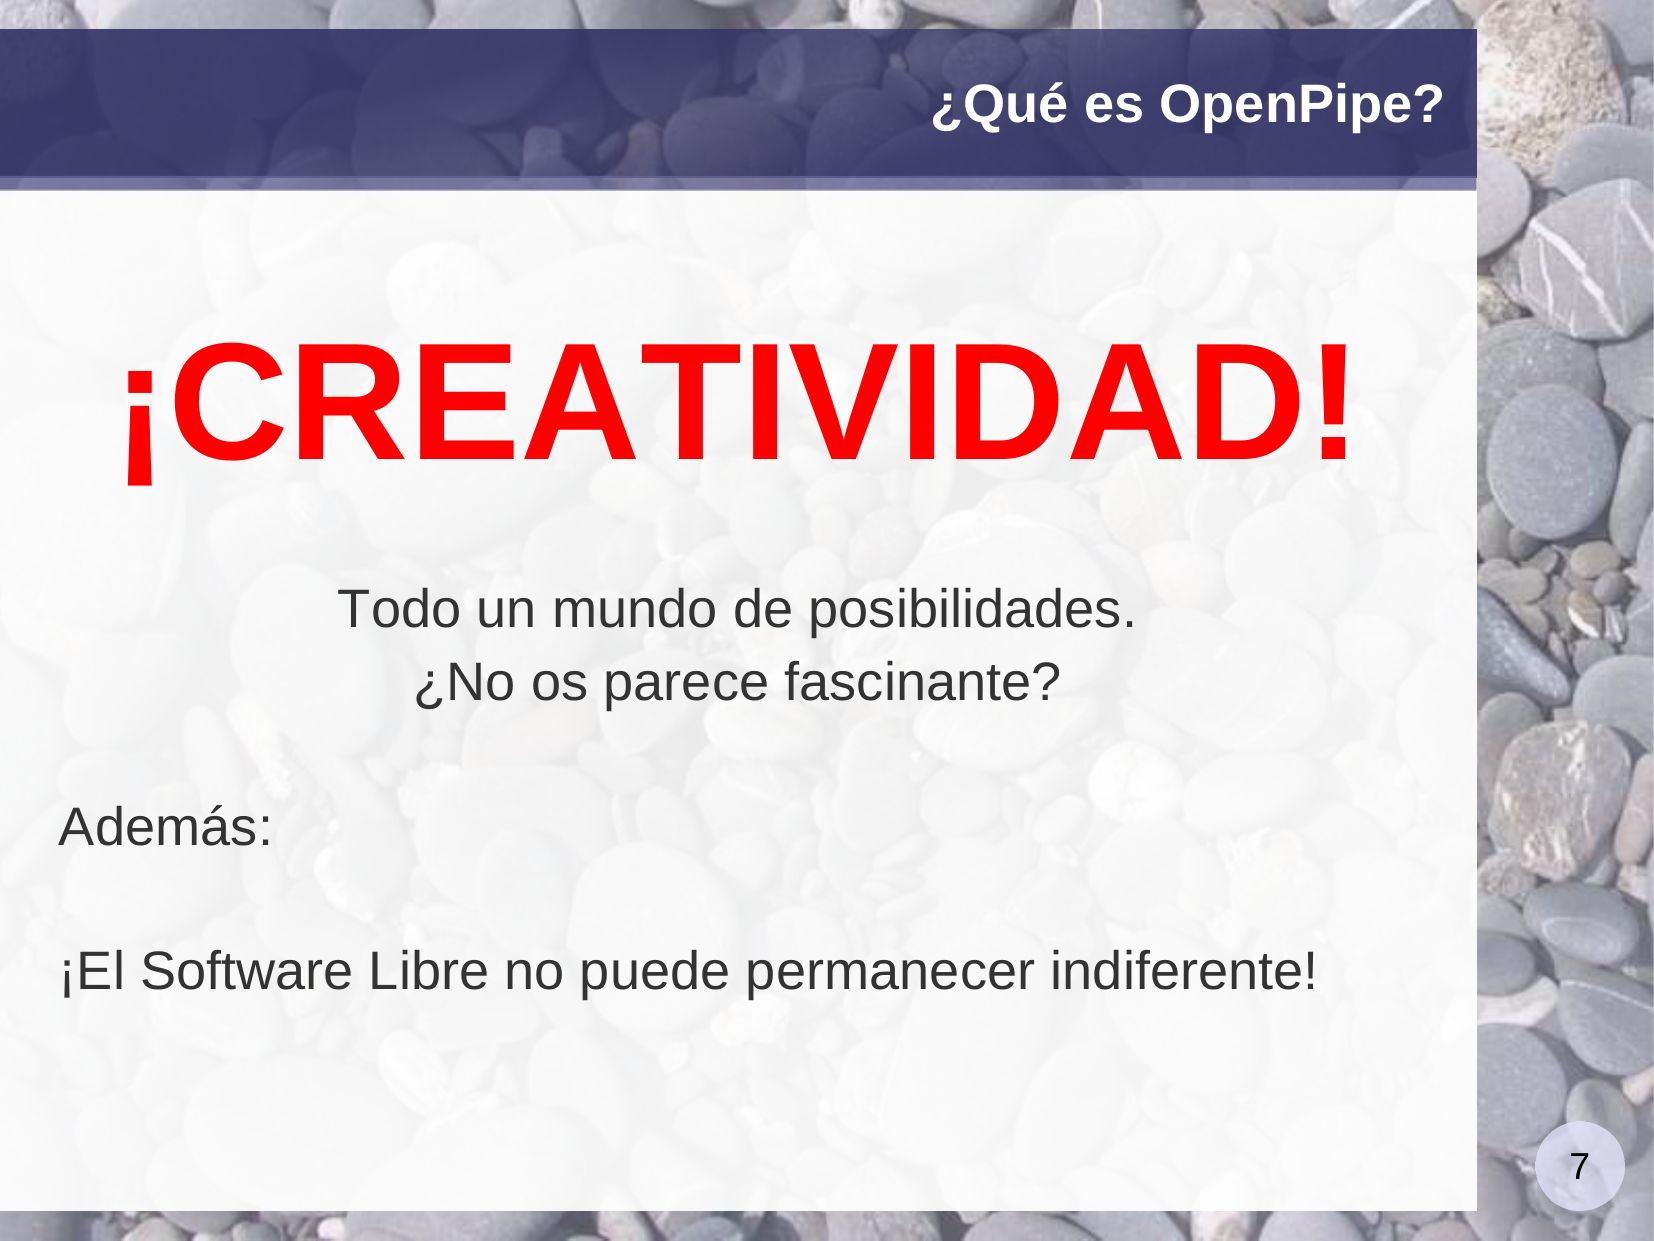

# ¿Qué es OpenPipe?
¡CREATIVIDAD!
Todo un mundo de posibilidades.
¿No os parece fascinante?
Además:
¡El Software Libre no puede permanecer indiferente!